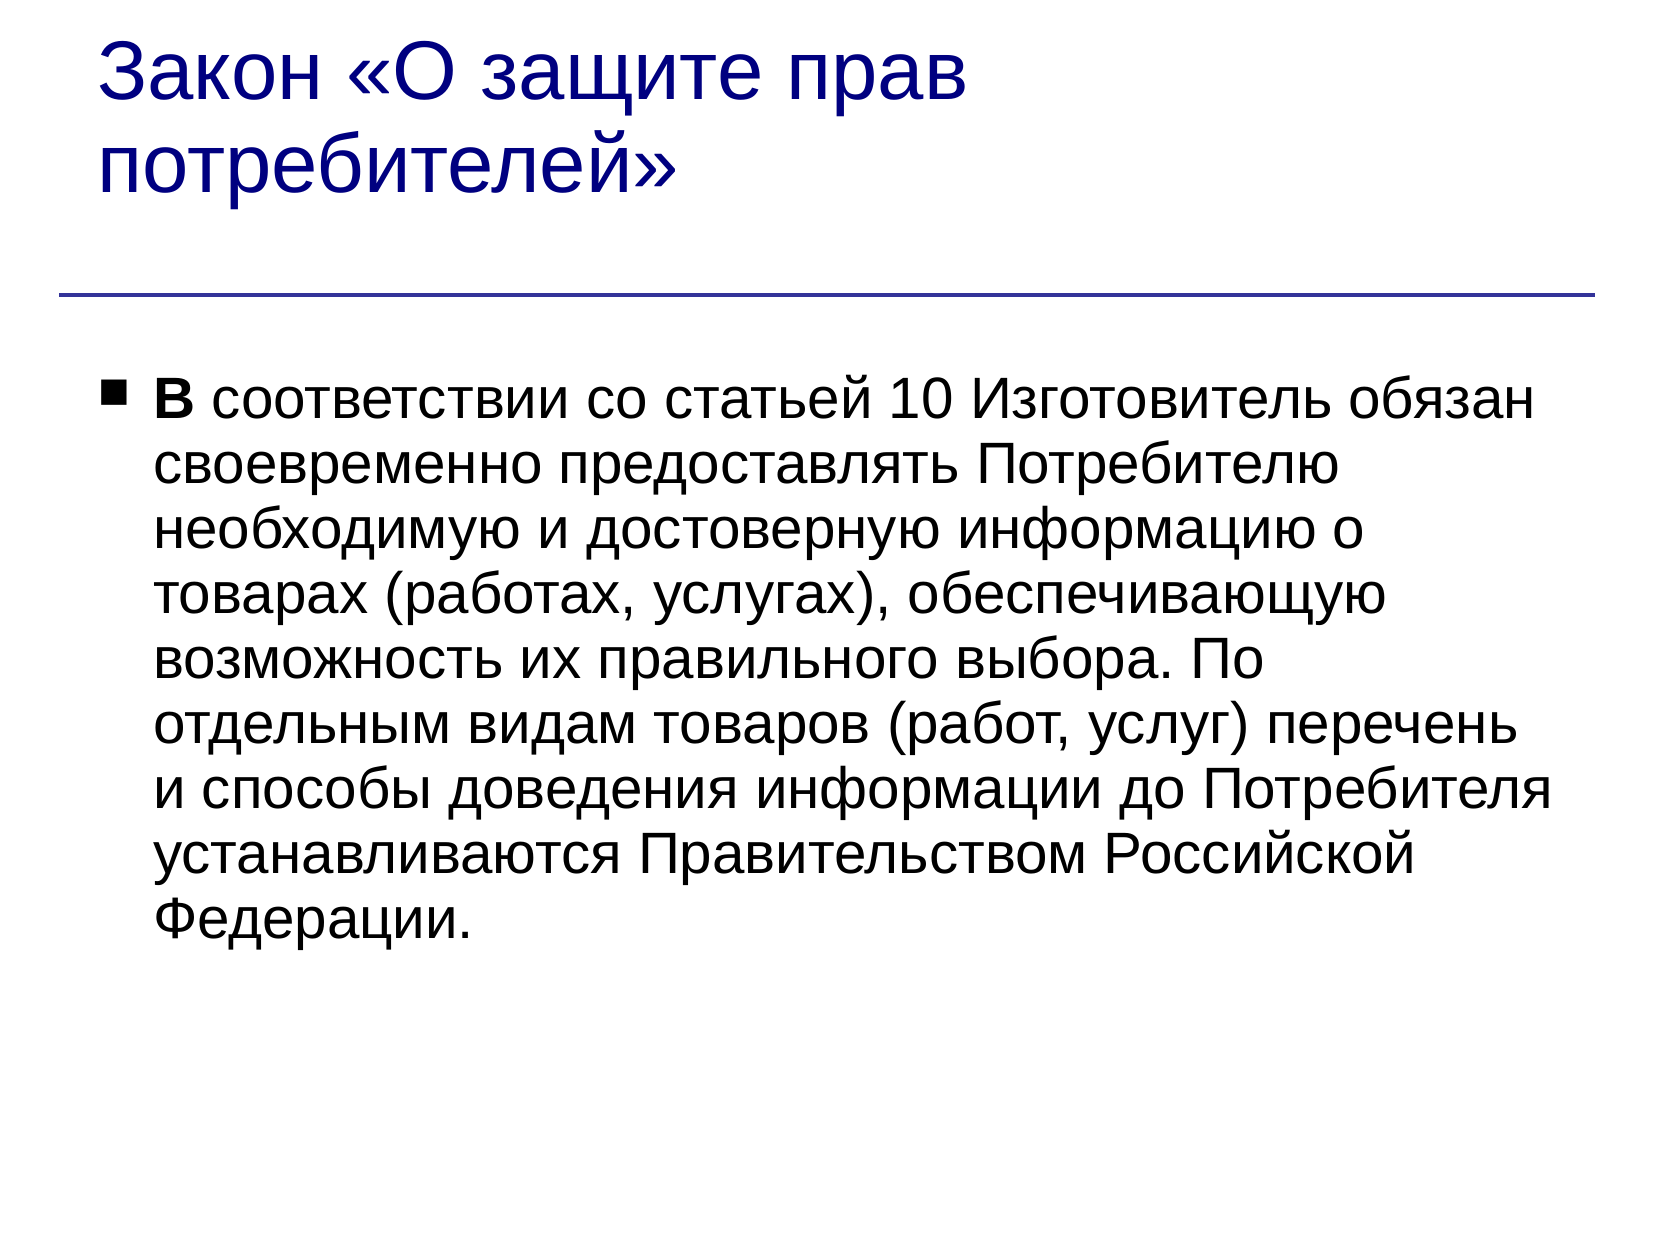

# Закон «О защите прав потребителей»
В соответствии со статьей 10 Изготовитель обязан своевременно предоставлять Потребителю необходимую и достоверную информацию о товарах (работах, услугах), обеспечивающую возможность их правильного выбора. По отдельным видам товаров (работ, услуг) перечень и способы доведения информации до Потребителя устанавливаются Правительством Российской Федерации.